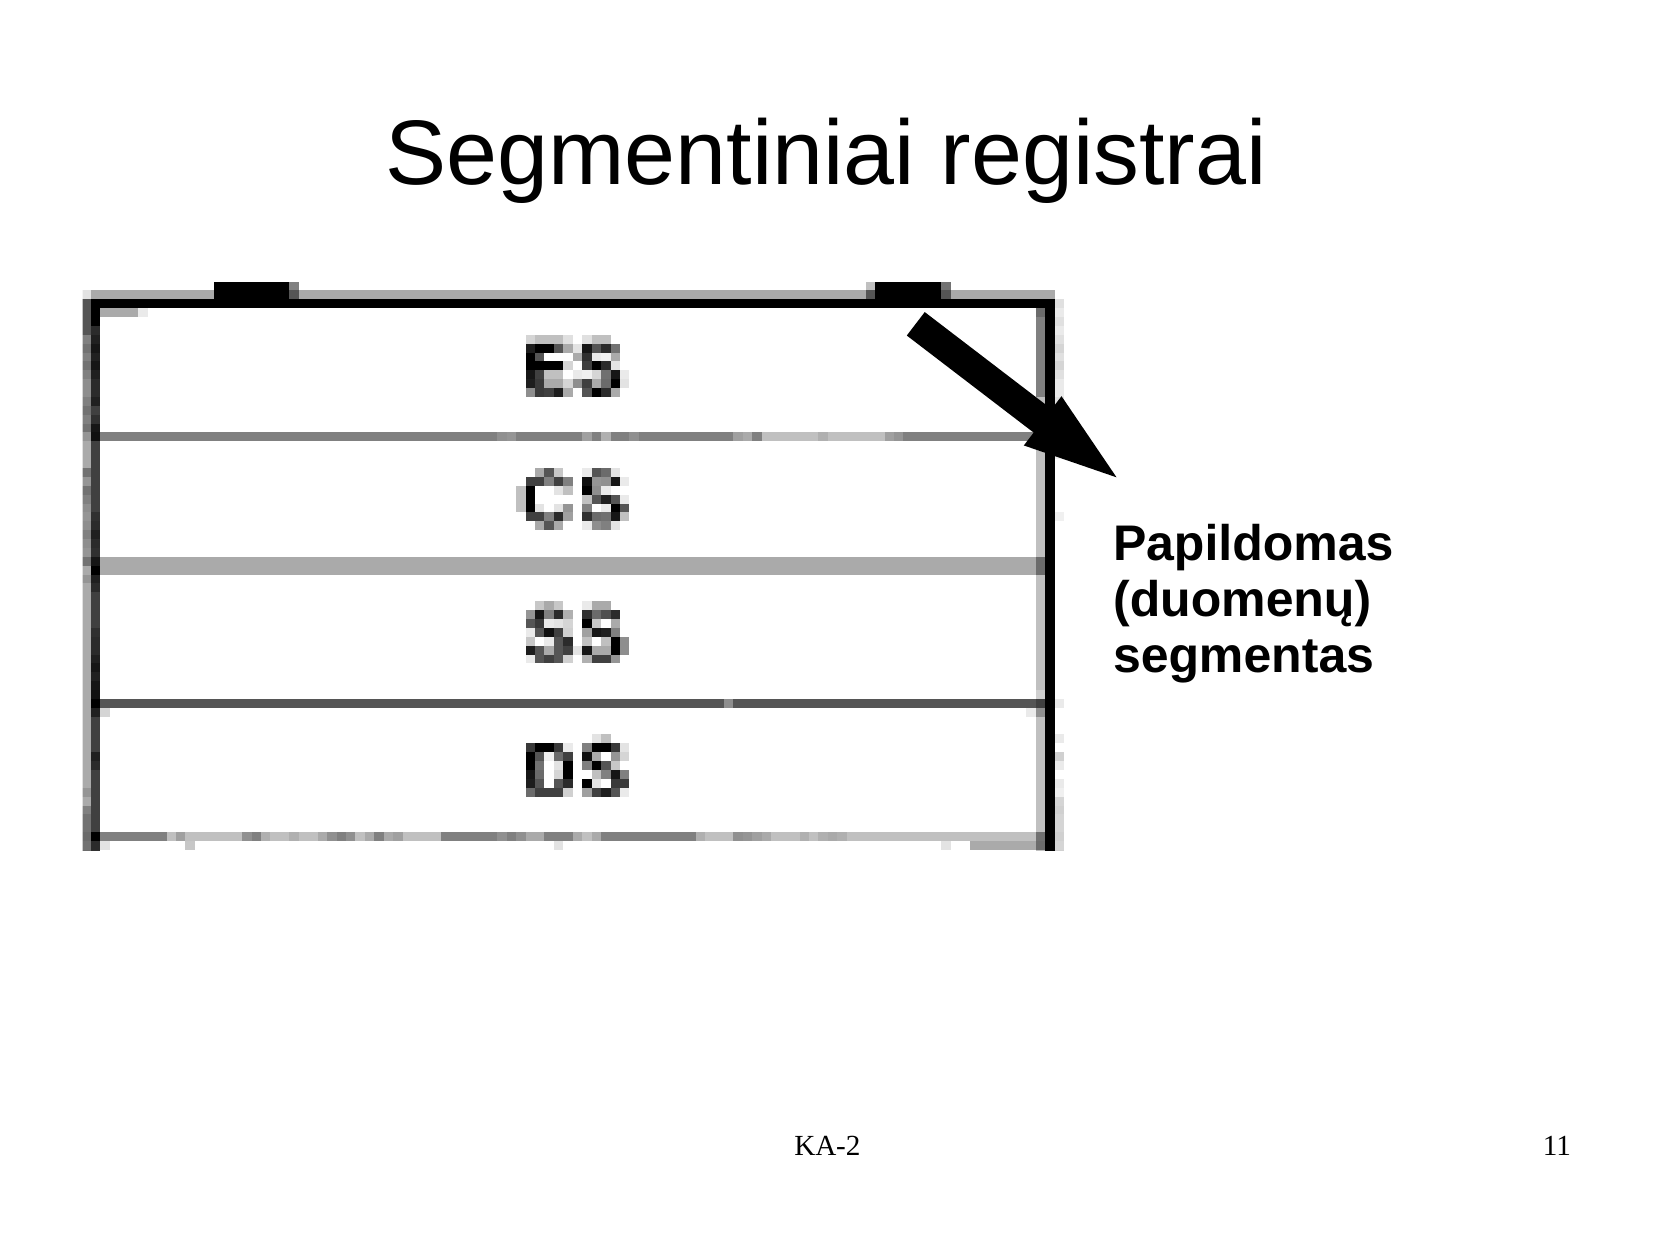

# Segmentiniai registrai
Papildomas (duomenų) segmentas
KA-2
11